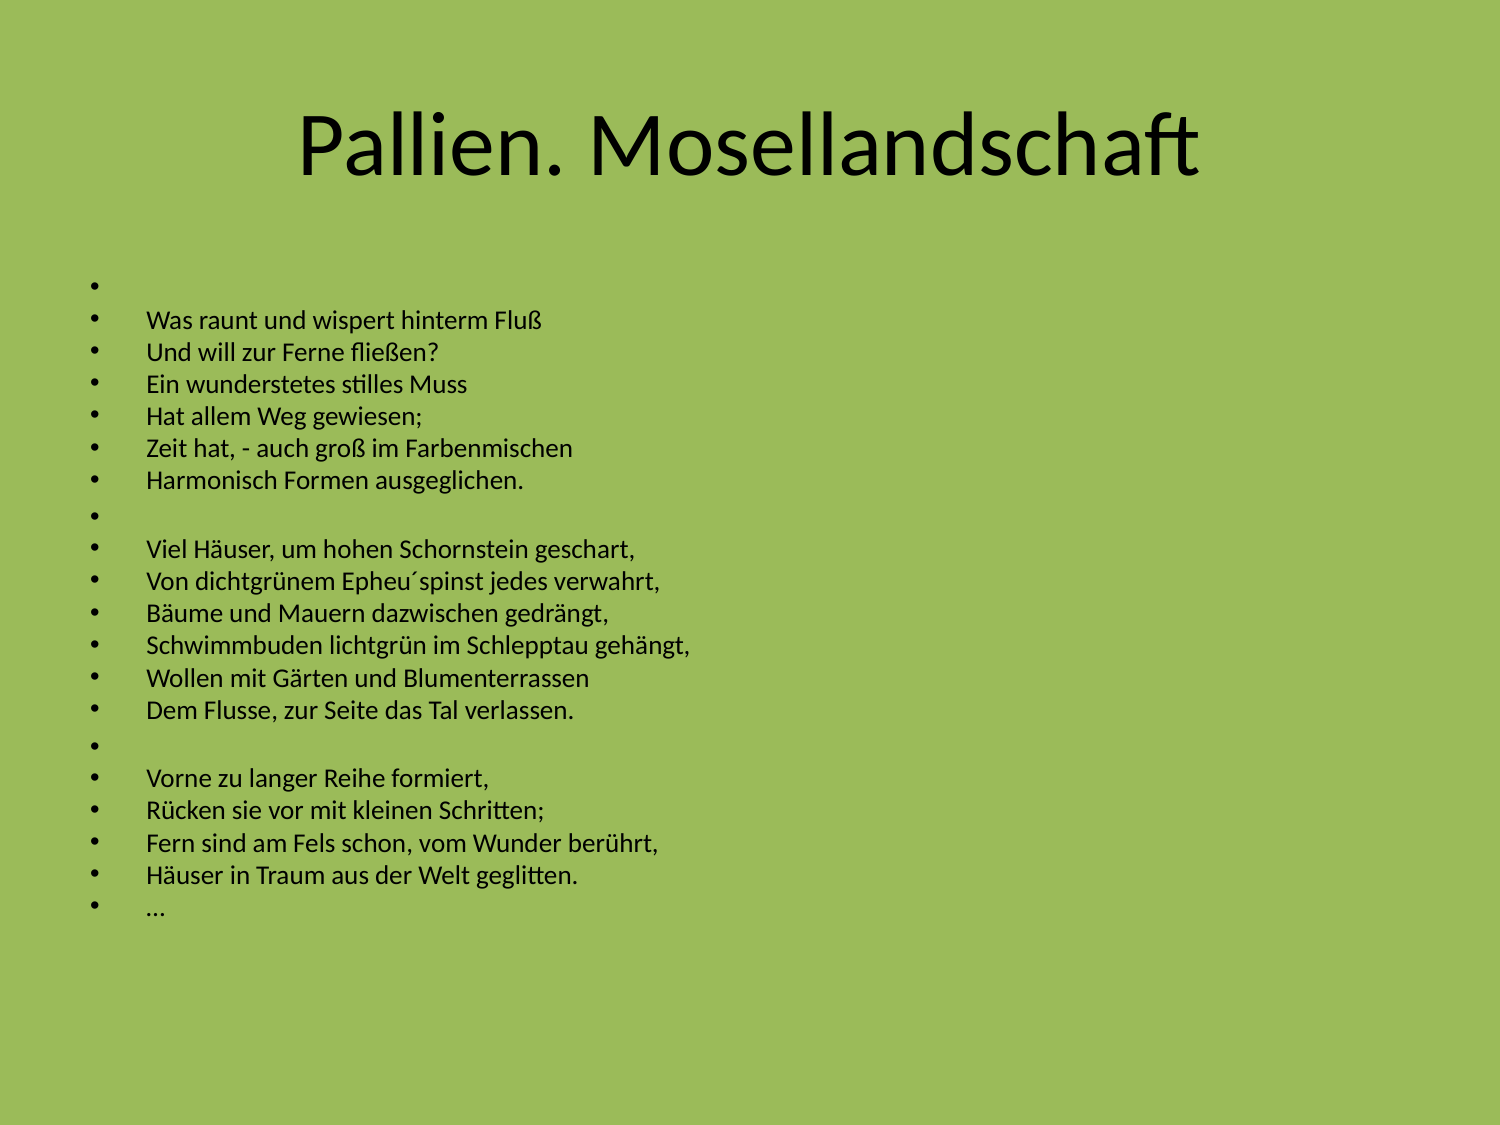

# Pallien. Mosellandschaft
Was raunt und wispert hinterm Fluß
Und will zur Ferne fließen?
Ein wunderstetes stilles Muss
Hat allem Weg gewiesen;
Zeit hat, - auch groß im Farbenmischen
Harmonisch Formen ausgeglichen.
Viel Häuser, um hohen Schornstein geschart,
Von dichtgrünem Epheu´spinst jedes verwahrt,
Bäume und Mauern dazwischen gedrängt,
Schwimmbuden lichtgrün im Schlepptau gehängt,
Wollen mit Gärten und Blumenterrassen
Dem Flusse, zur Seite das Tal verlassen.
Vorne zu langer Reihe formiert,
Rücken sie vor mit kleinen Schritten;
Fern sind am Fels schon, vom Wunder berührt,
Häuser in Traum aus der Welt geglitten.
…